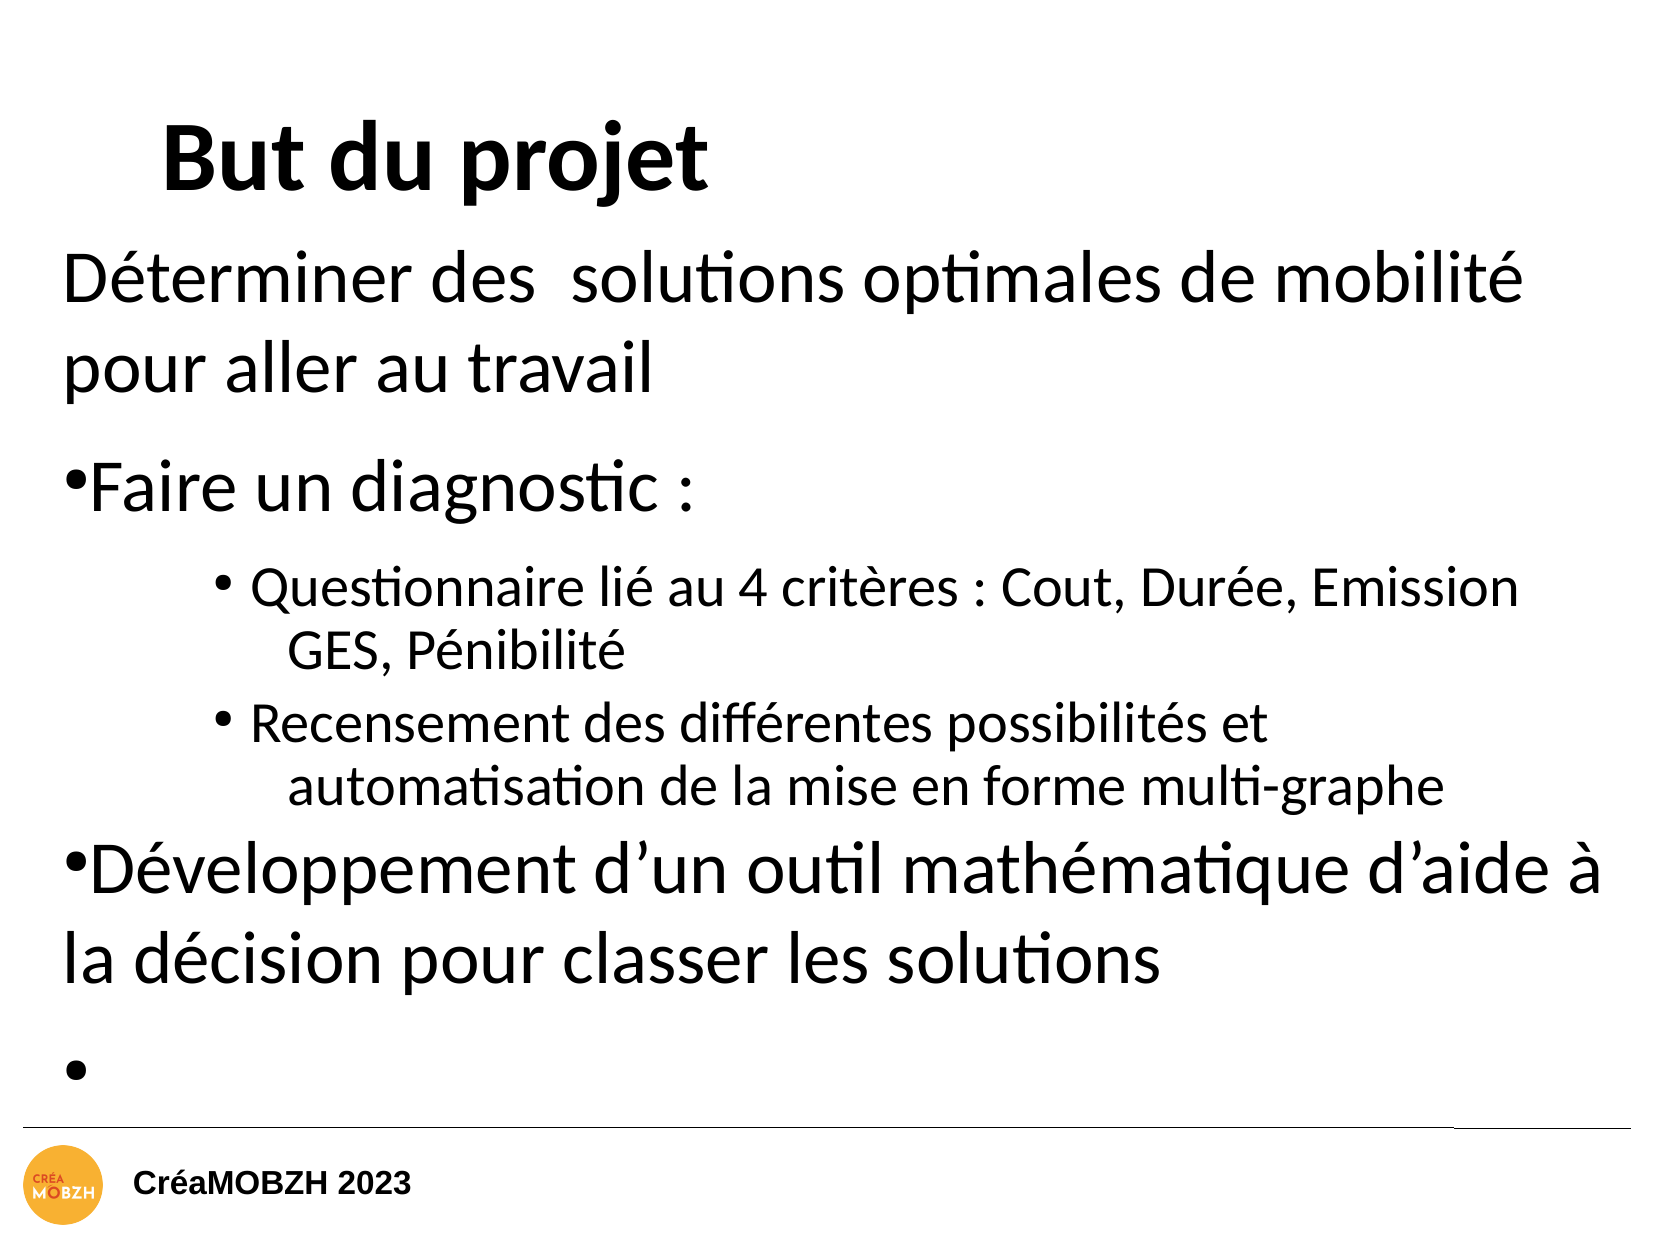

# But du projet
Déterminer des solutions optimales de mobilité pour aller au travail
Faire un diagnostic :
Questionnaire lié au 4 critères : Cout, Durée, Emission GES, Pénibilité
Recensement des différentes possibilités et automatisation de la mise en forme multi-graphe
Développement d’un outil mathématique d’aide à la décision pour classer les solutions
CréaMOBZH 2023